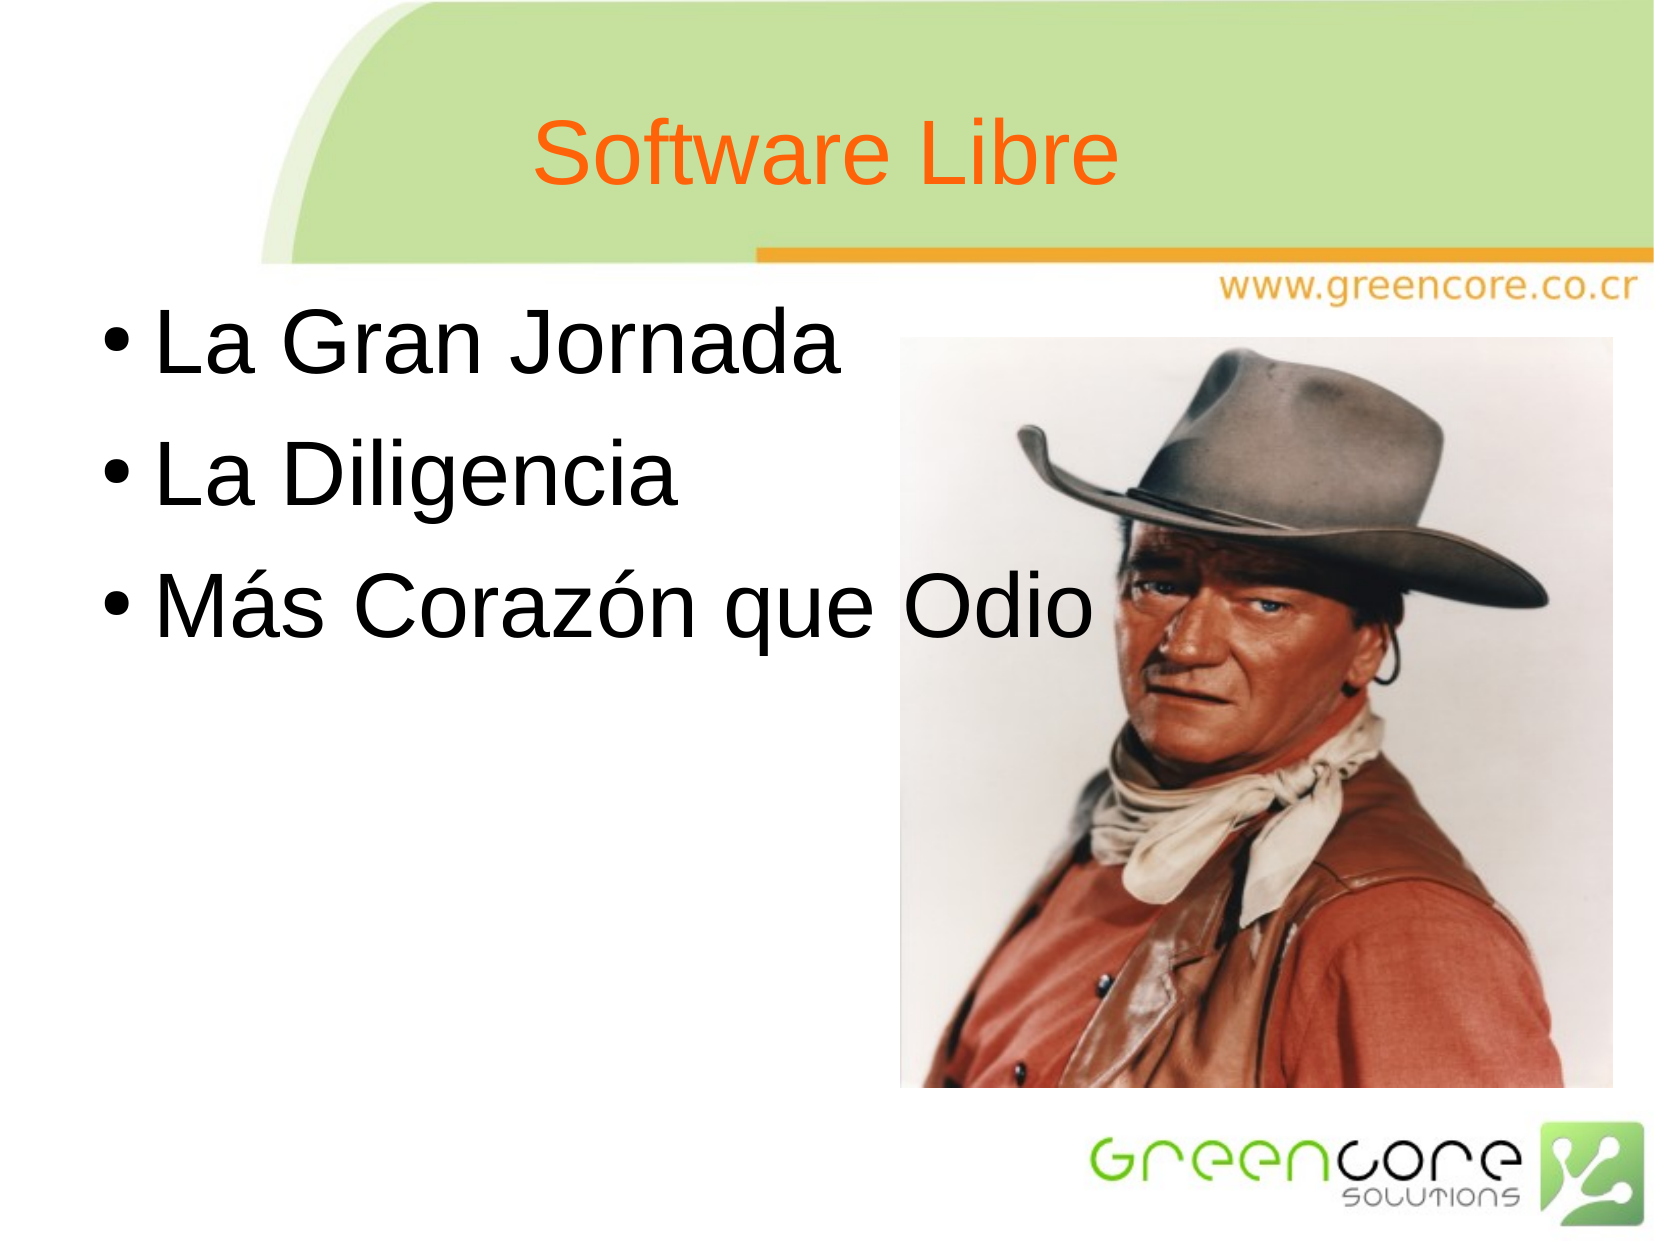

# Software Libre
La Gran Jornada
La Diligencia
Más Corazón que Odio